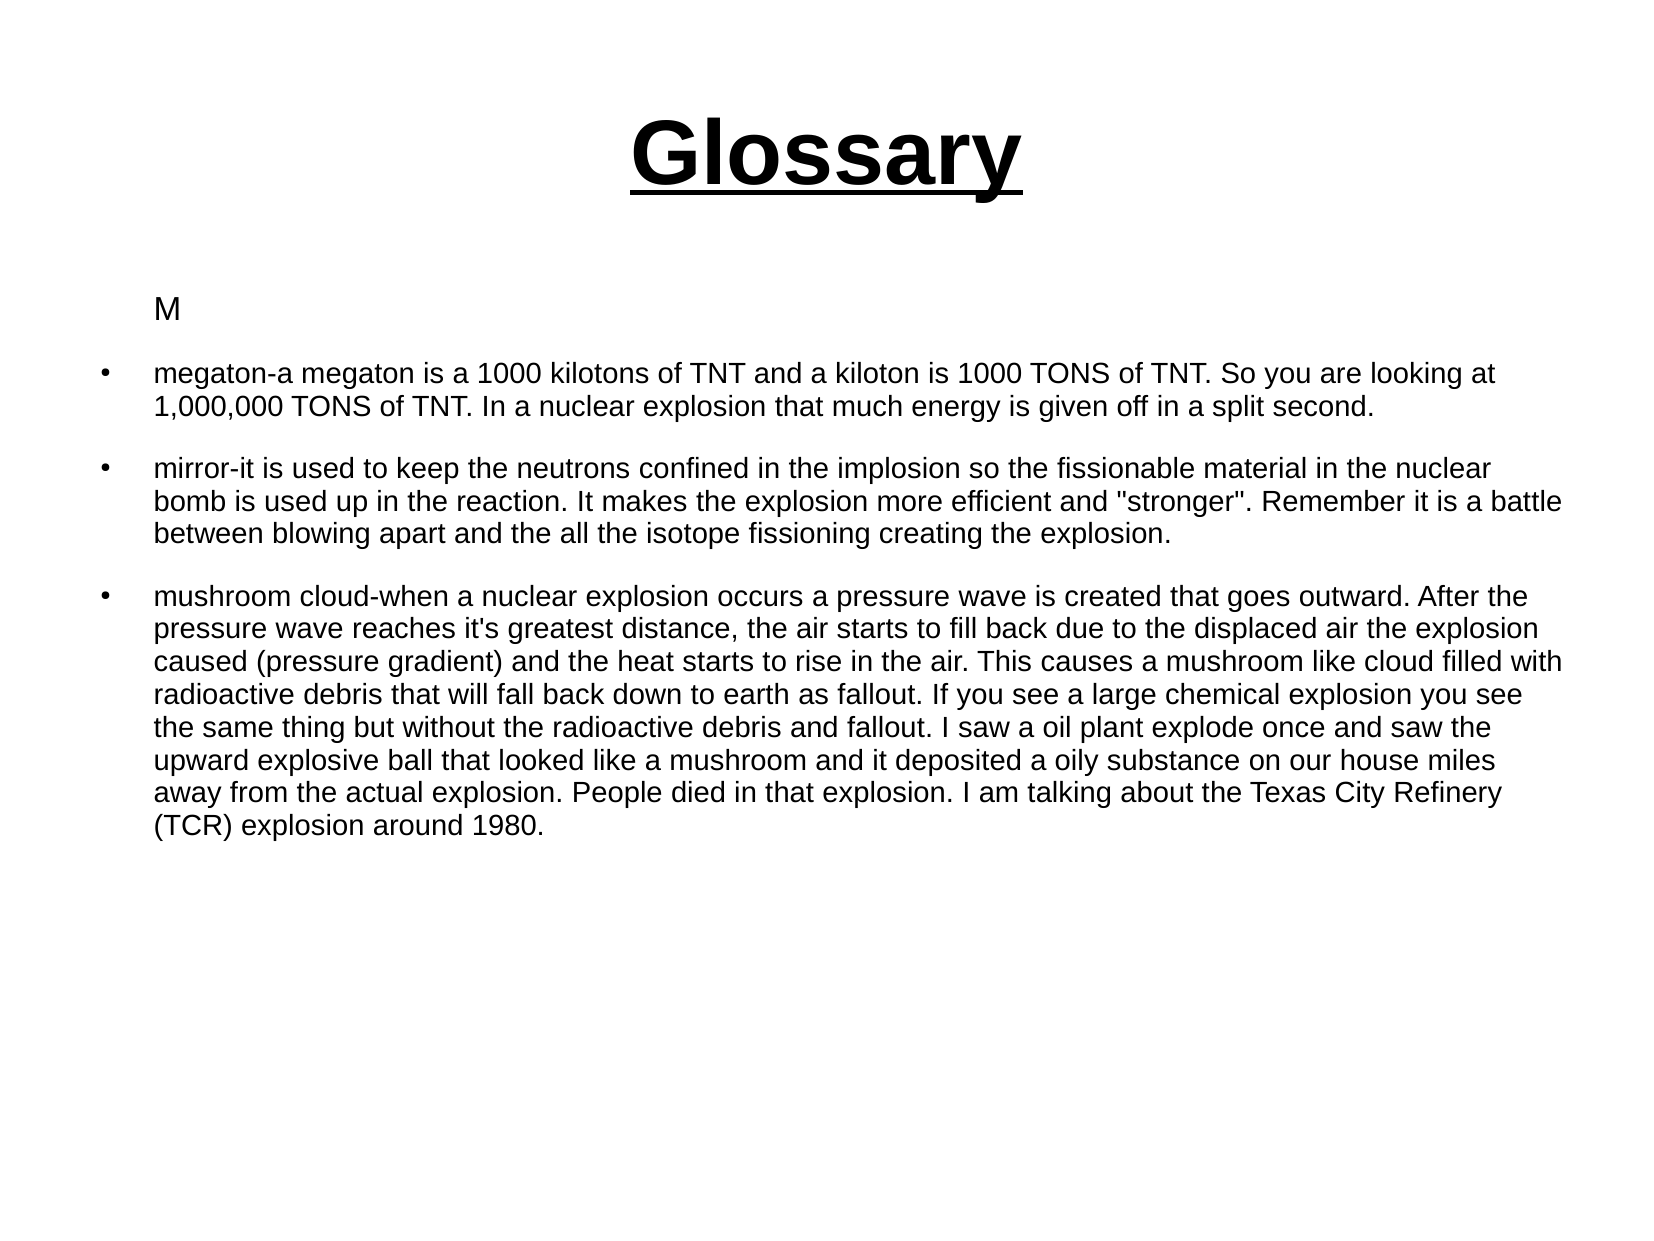

# Glossary
M
megaton-a megaton is a 1000 kilotons of TNT and a kiloton is 1000 TONS of TNT. So you are looking at 1,000,000 TONS of TNT. In a nuclear explosion that much energy is given off in a split second.
mirror-it is used to keep the neutrons confined in the implosion so the fissionable material in the nuclear bomb is used up in the reaction. It makes the explosion more efficient and "stronger". Remember it is a battle between blowing apart and the all the isotope fissioning creating the explosion.
mushroom cloud-when a nuclear explosion occurs a pressure wave is created that goes outward. After the pressure wave reaches it's greatest distance, the air starts to fill back due to the displaced air the explosion caused (pressure gradient) and the heat starts to rise in the air. This causes a mushroom like cloud filled with radioactive debris that will fall back down to earth as fallout. If you see a large chemical explosion you see the same thing but without the radioactive debris and fallout. I saw a oil plant explode once and saw the upward explosive ball that looked like a mushroom and it deposited a oily substance on our house miles away from the actual explosion. People died in that explosion. I am talking about the Texas City Refinery (TCR) explosion around 1980.